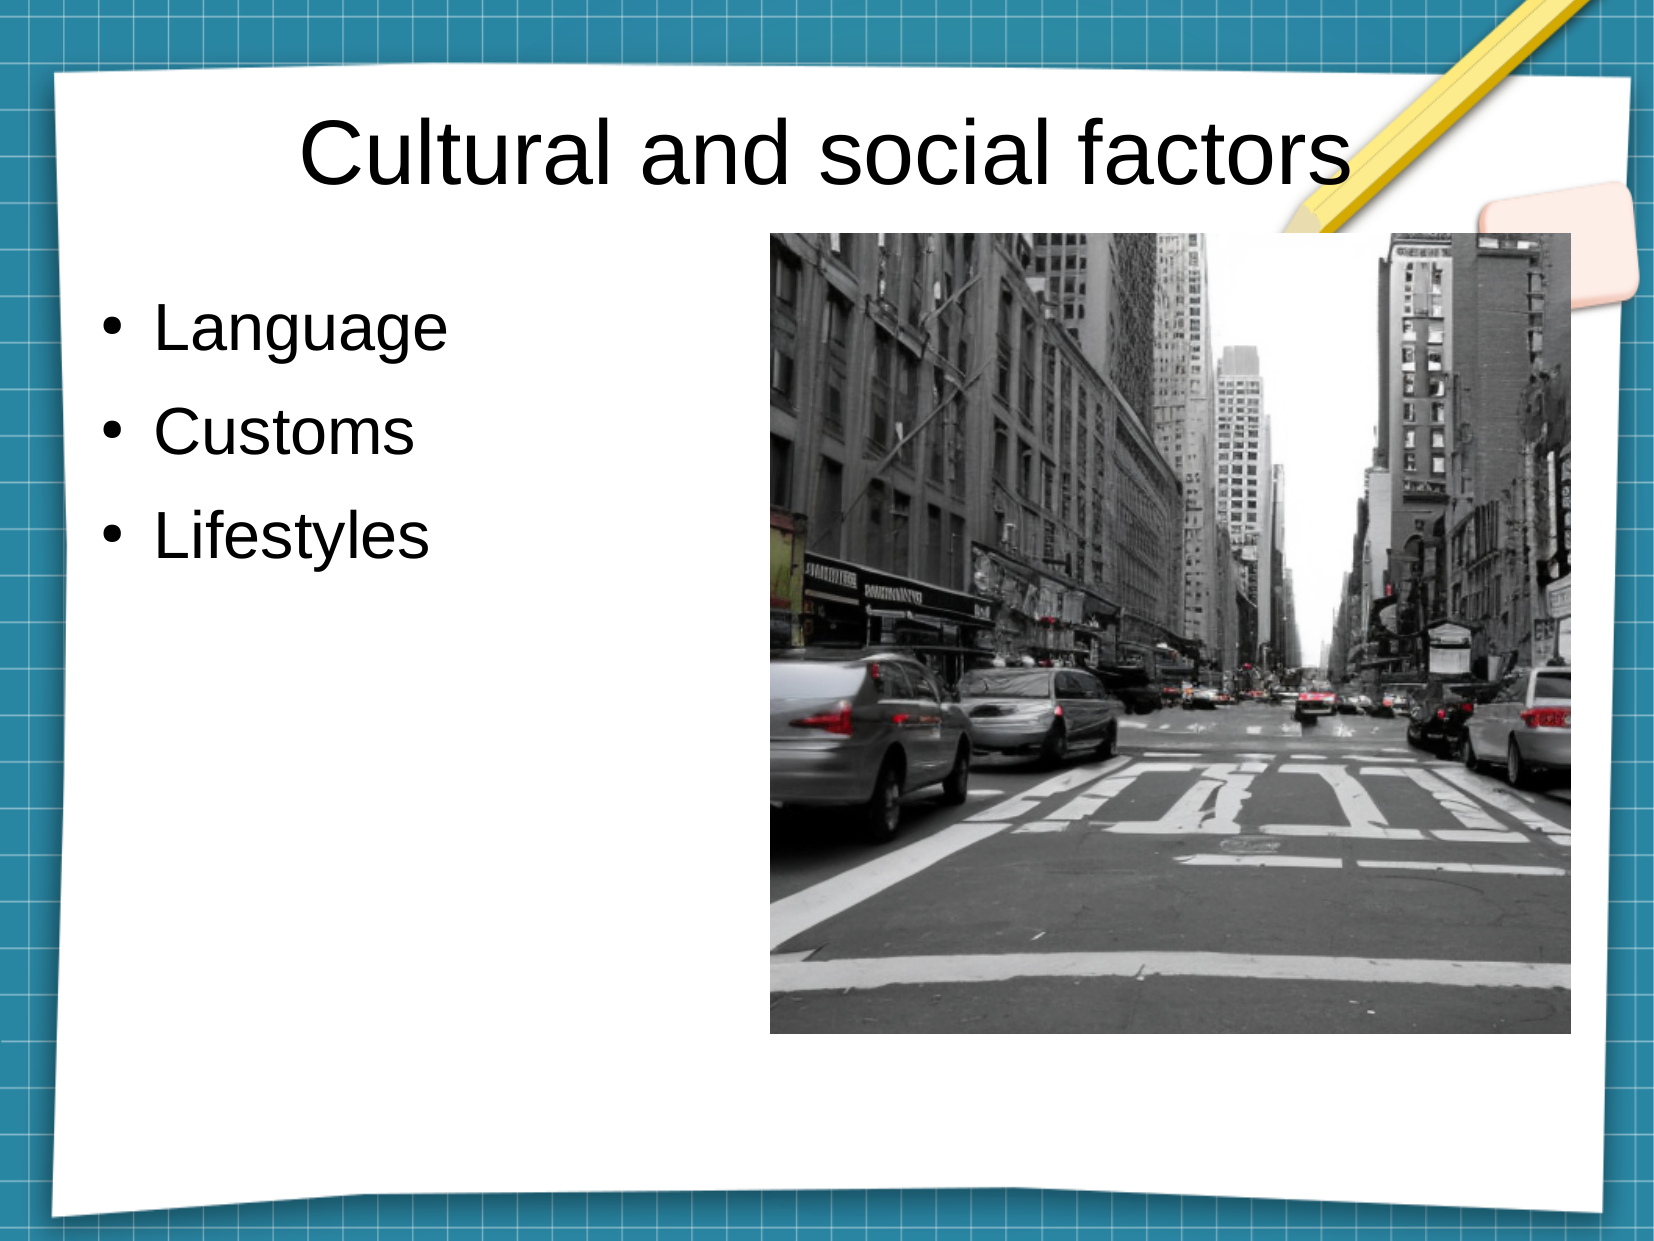

# Cultural and social factors
Language
Customs
Lifestyles